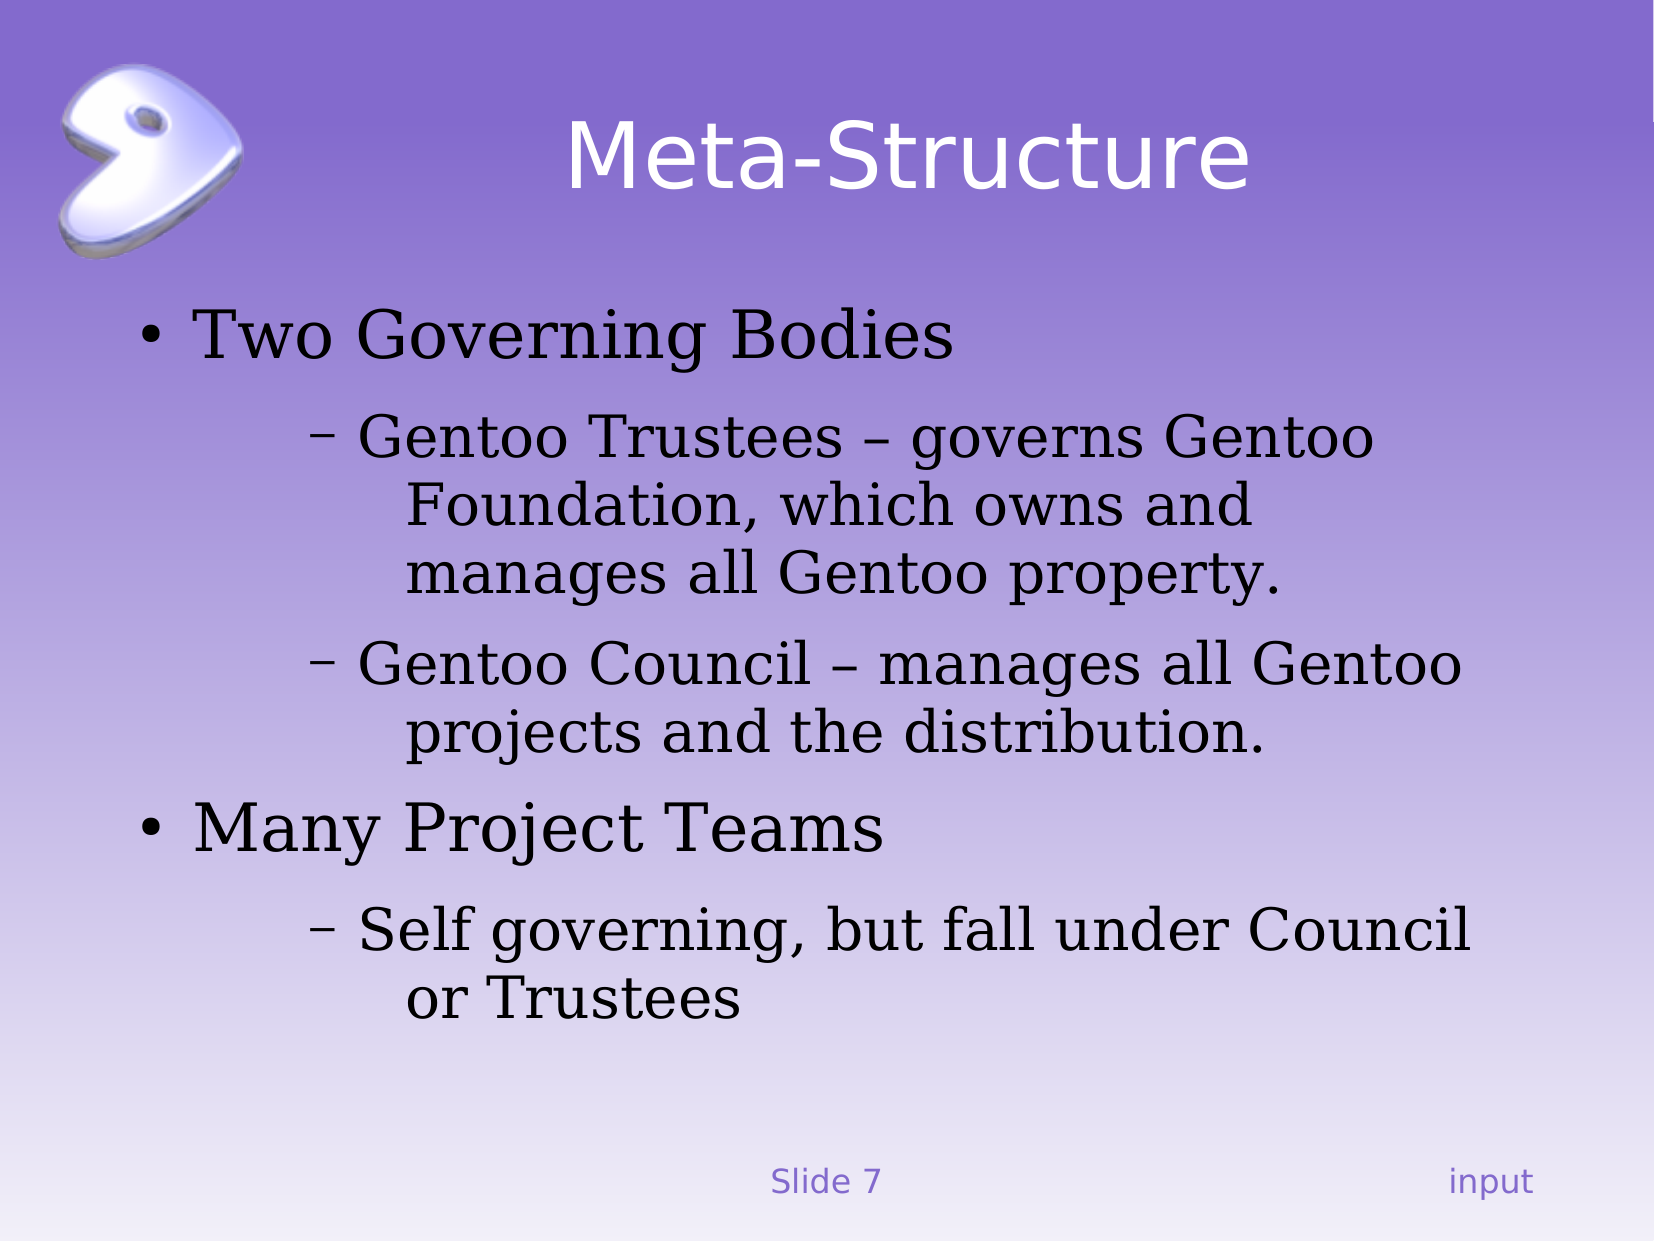

# Meta-Structure
Two Governing Bodies
Gentoo Trustees – governs Gentoo Foundation, which owns and manages all Gentoo property.
Gentoo Council – manages all Gentoo projects and the distribution.
Many Project Teams
Self governing, but fall under Council or Trustees